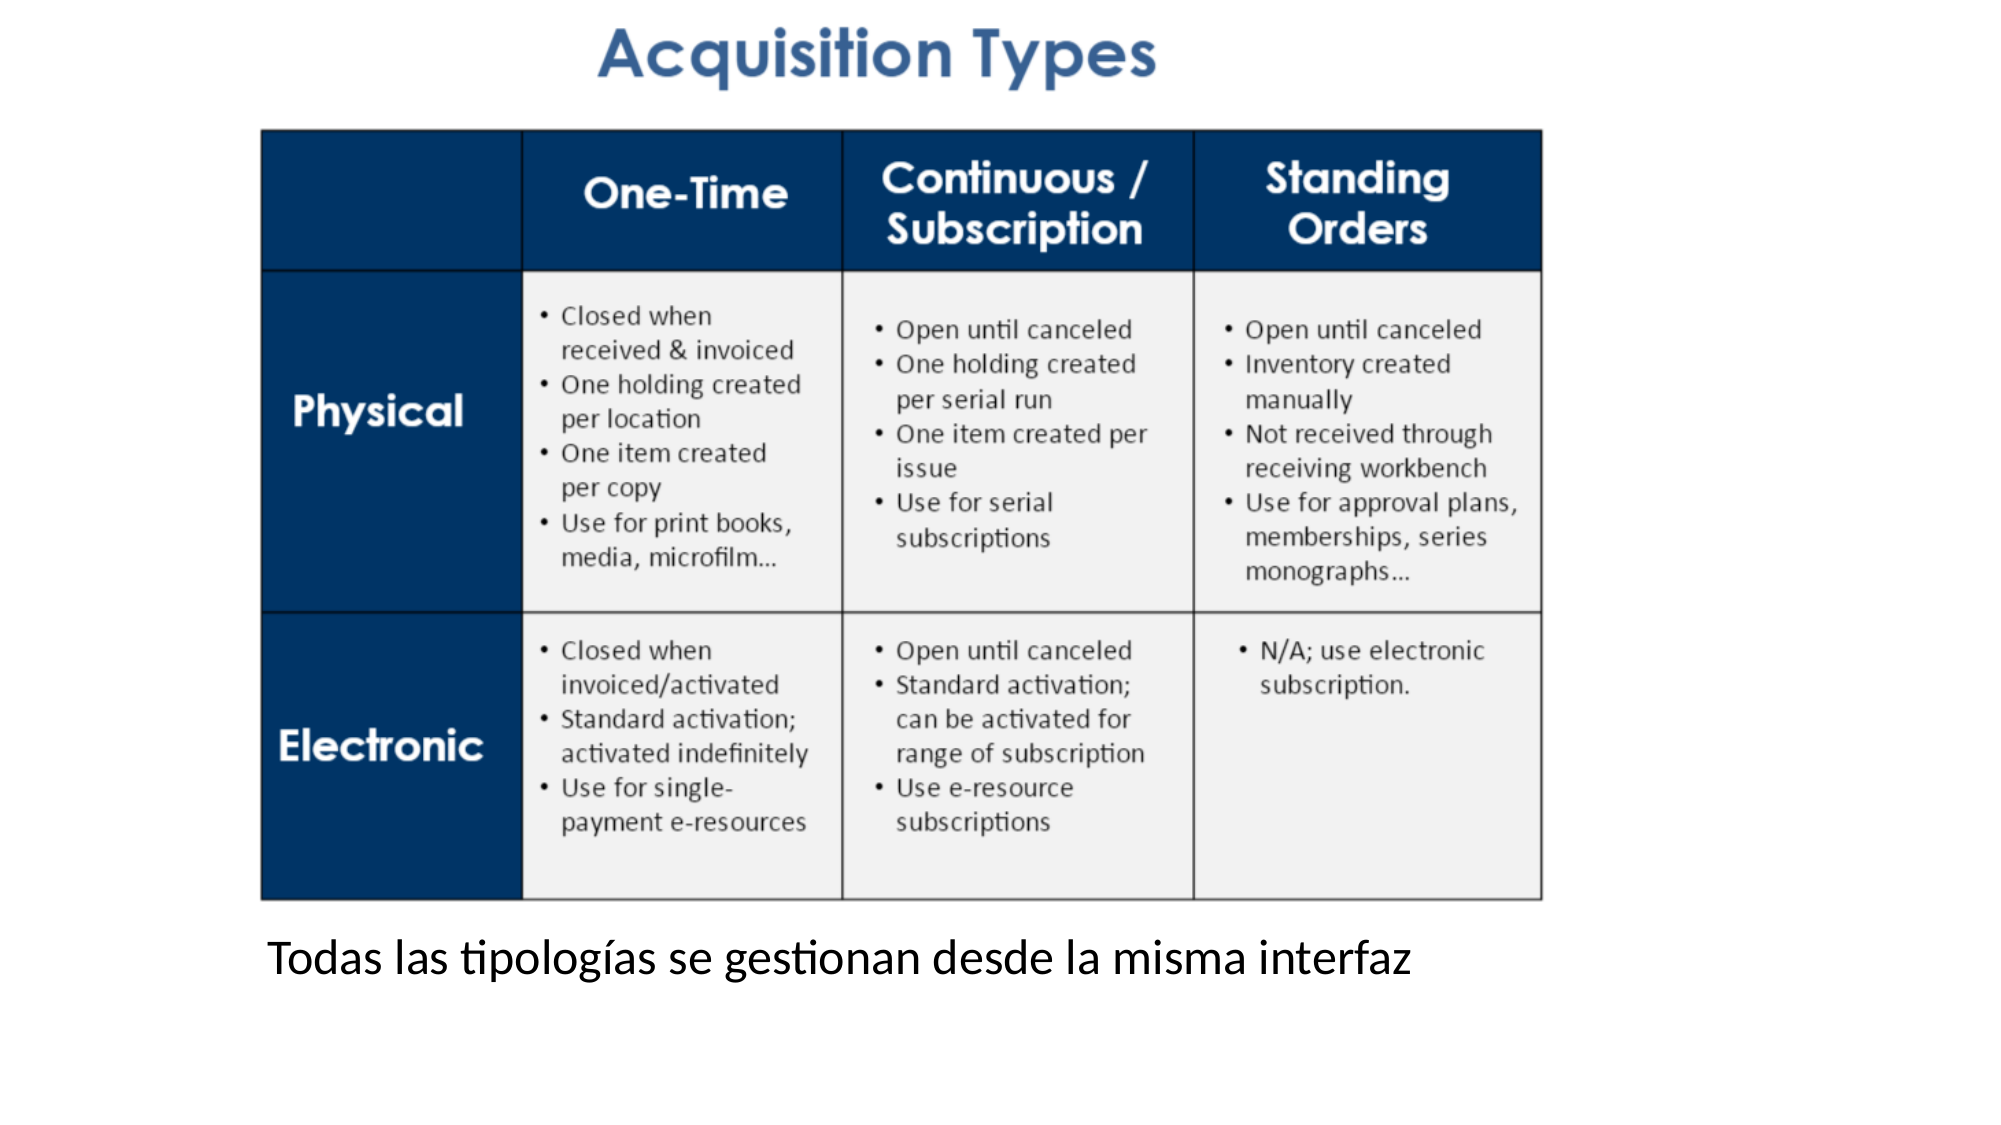

Todas las tipologías se gestionan desde la misma interfaz